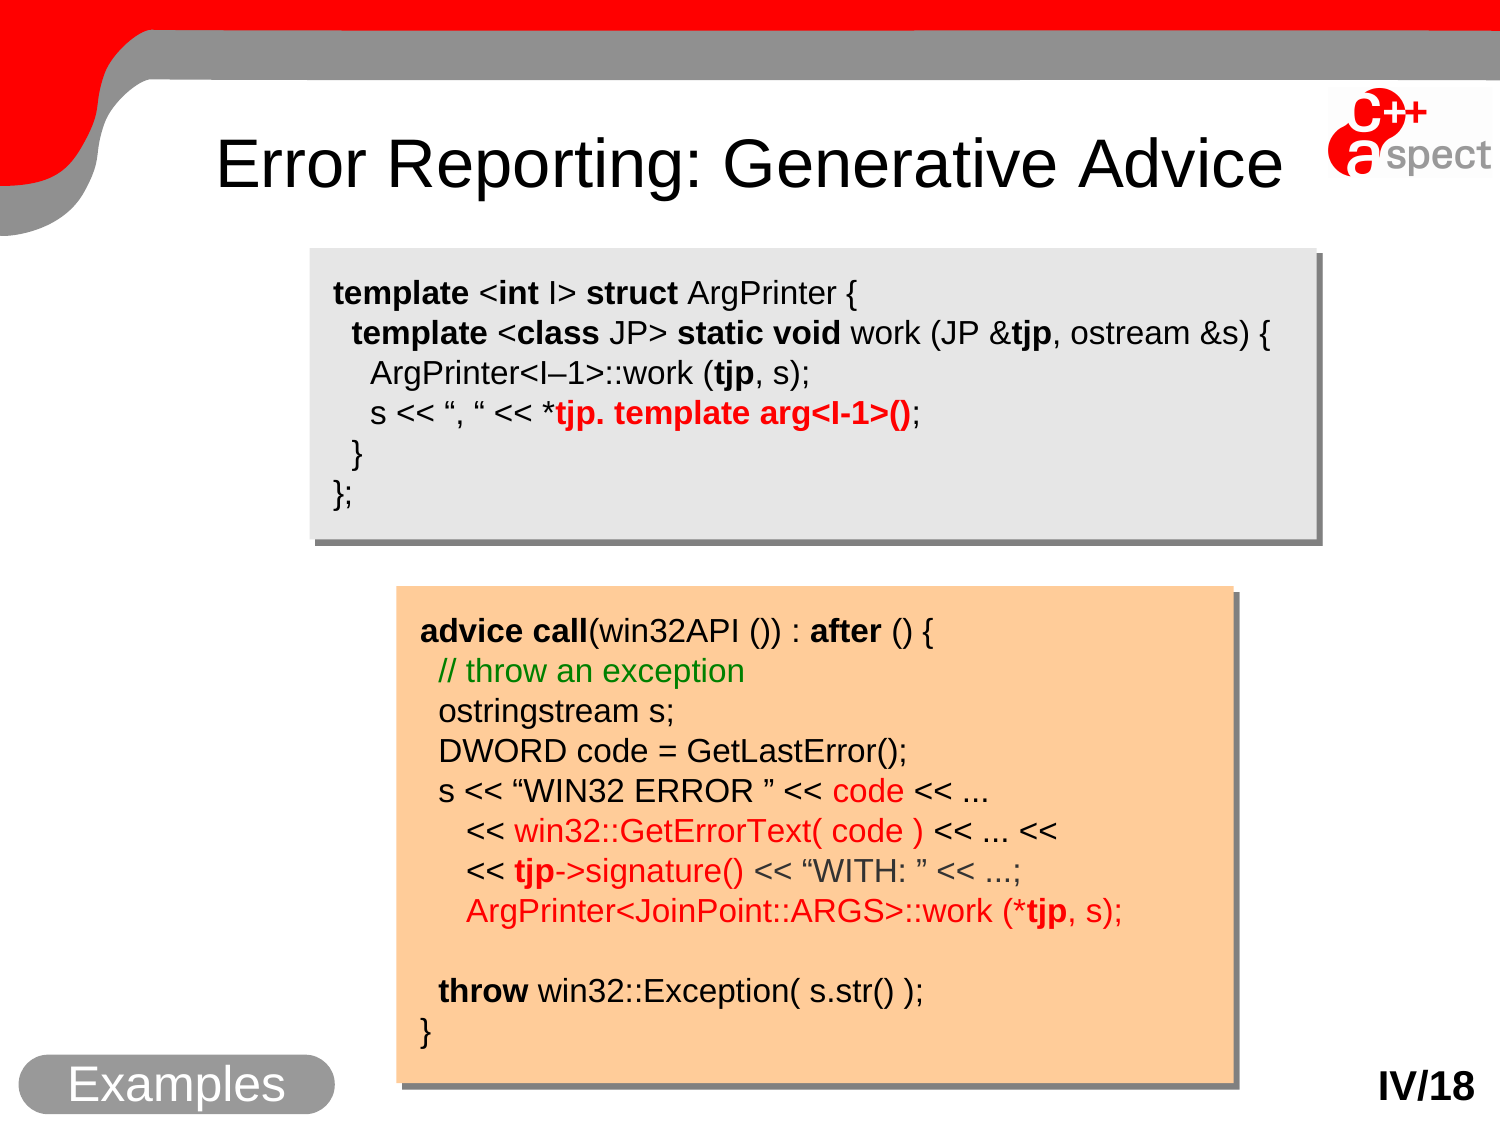

# Error Reporting: Generative Advice
template <int I> struct ArgPrinter {
 template <class JP> static void work (JP &tjp, ostream &s) {
 ArgPrinter<I–1>::work (tjp, s);
 s << “, “ << *tjp. template arg<I-1>();
 }
};
advice call(win32API ()) : after () {
 // throw an exception
 ostringstream s;
 DWORD code = GetLastError();
 s << “WIN32 ERROR ” << code << ...
 << win32::GetErrorText( code ) << ... <<
 << tjp->signature() << “WITH: ” << ...;
 ArgPrinter<JoinPoint::ARGS>::work (*tjp, s);
 throw win32::Exception( s.str() );
}